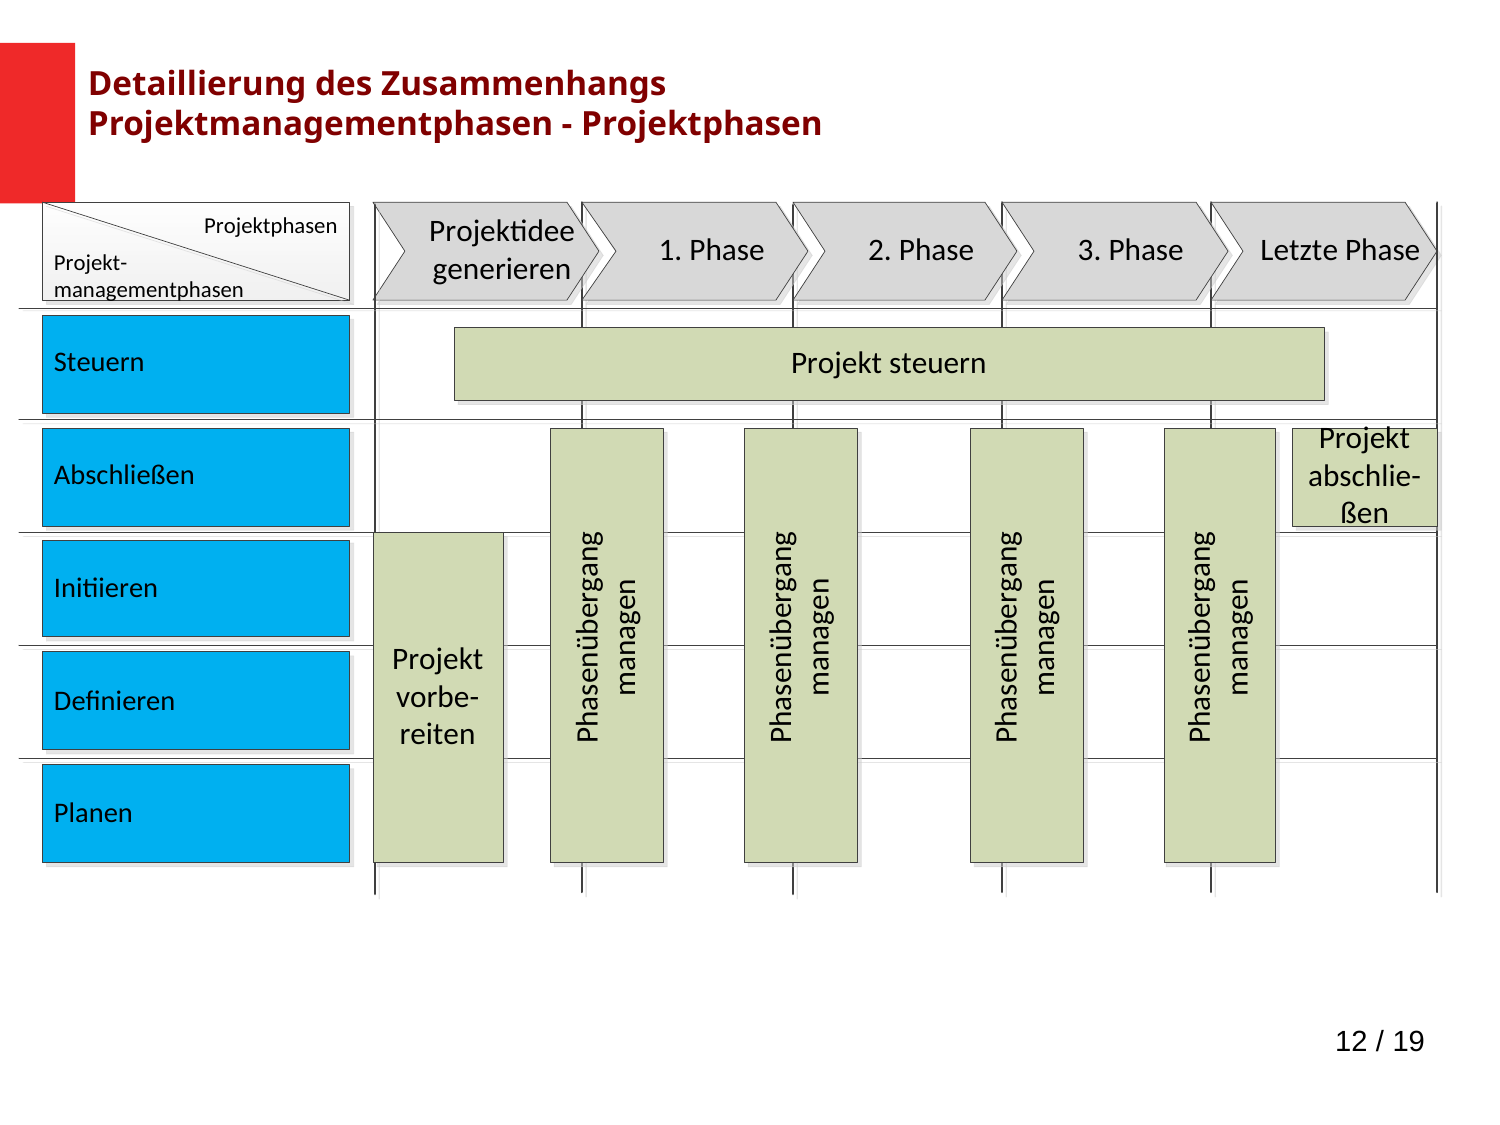

# Detaillierung des Zusammenhangs Projektmanagementphasen - Projektphasen
12